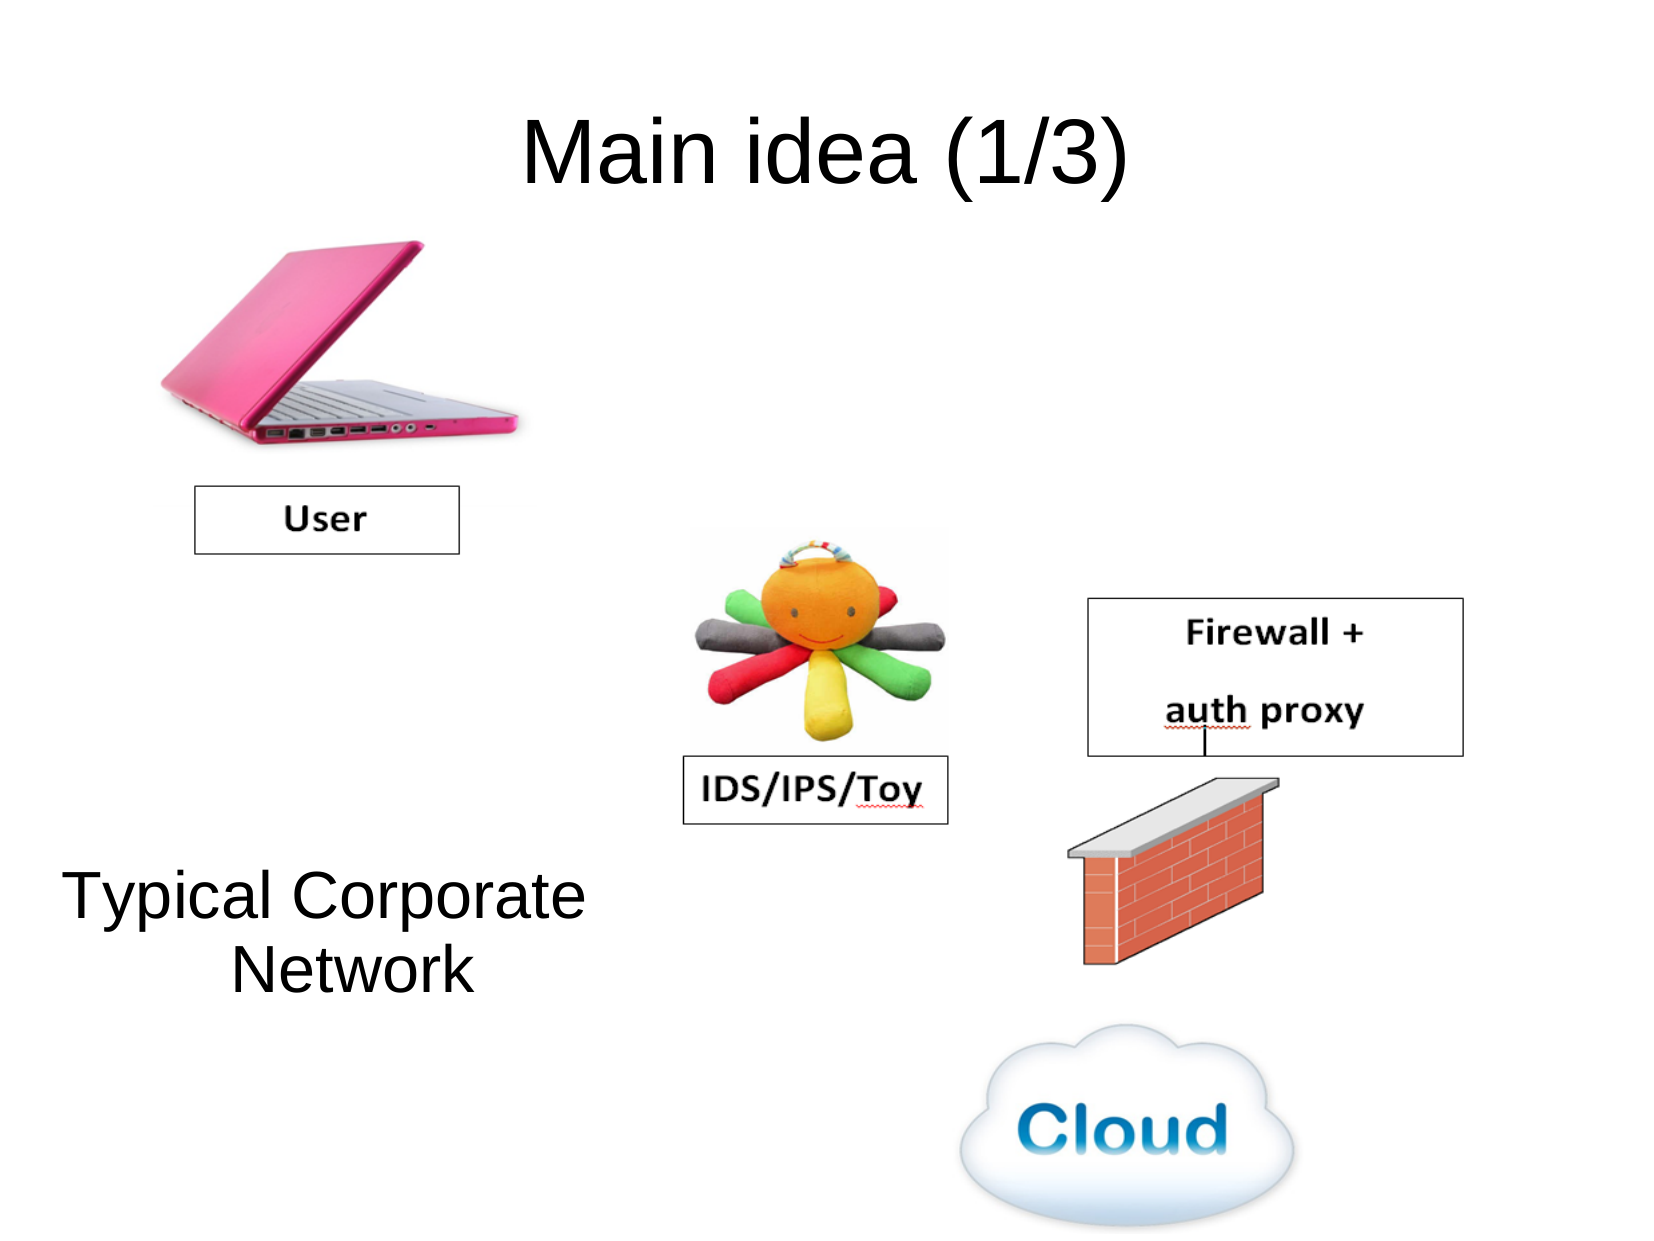

# Main idea (1/3)
Typical Corporate Network